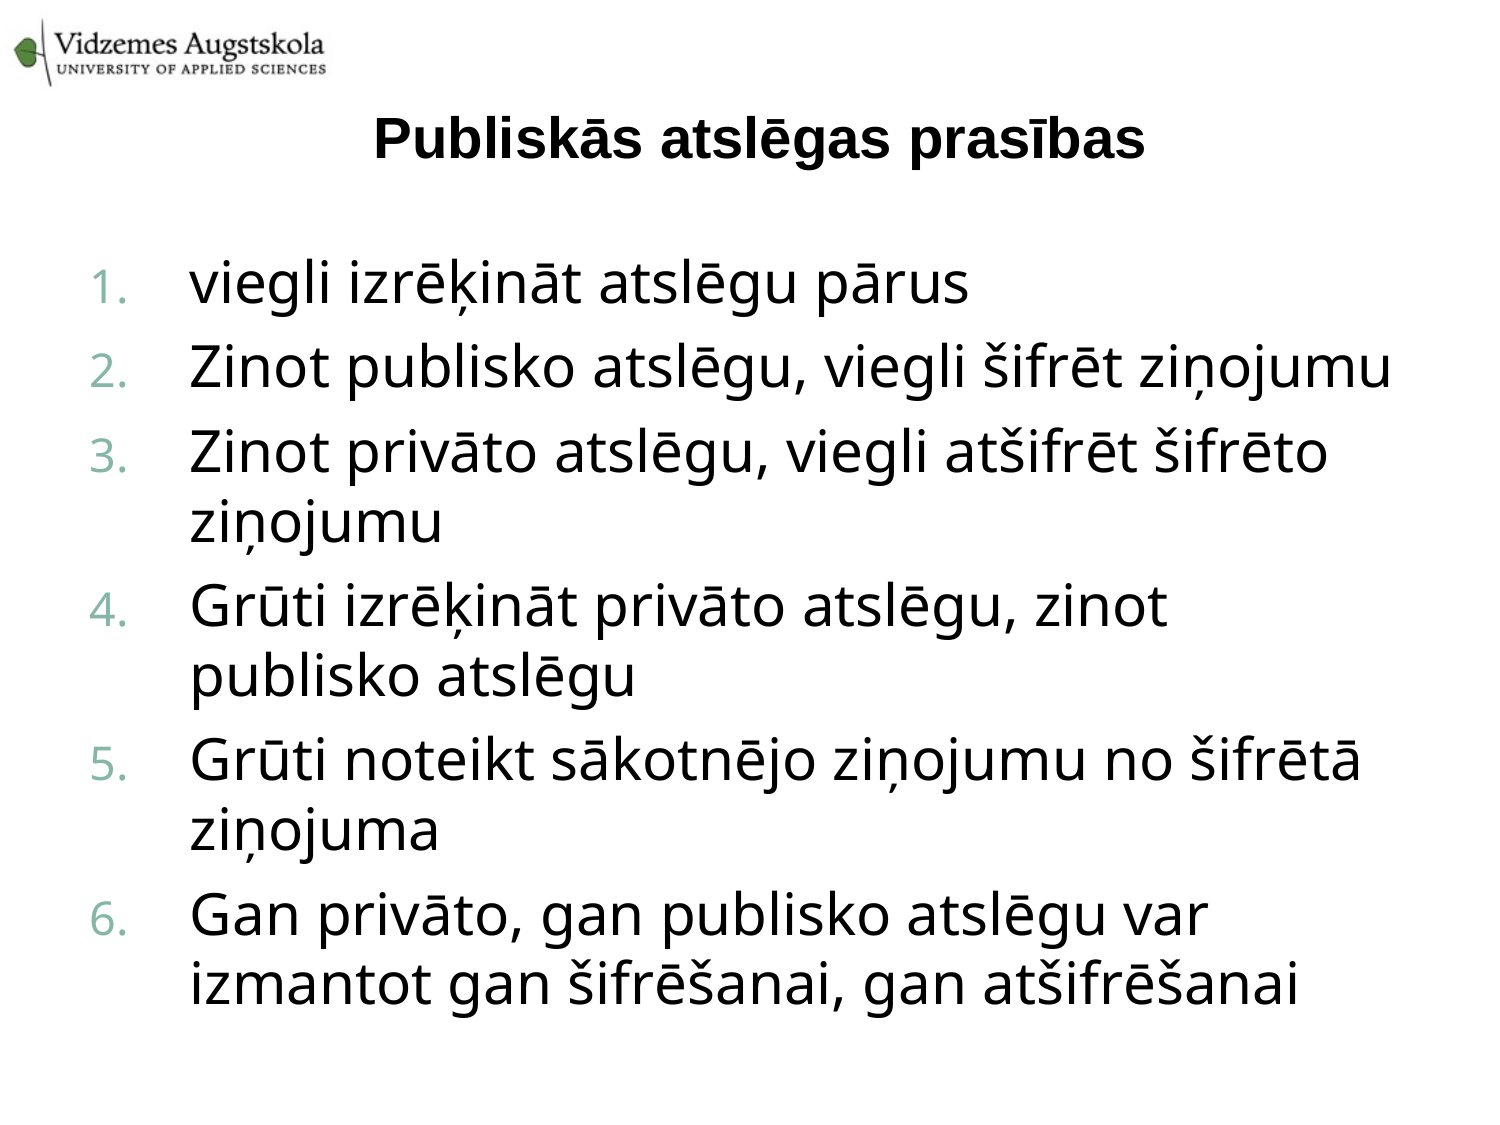

# Publiskās atslēgas prasības
viegli izrēķināt atslēgu pārus
Zinot publisko atslēgu, viegli šifrēt ziņojumu
Zinot privāto atslēgu, viegli atšifrēt šifrēto ziņojumu
Grūti izrēķināt privāto atslēgu, zinot publisko atslēgu
Grūti noteikt sākotnējo ziņojumu no šifrētā ziņojuma
Gan privāto, gan publisko atslēgu var izmantot gan šifrēšanai, gan atšifrēšanai